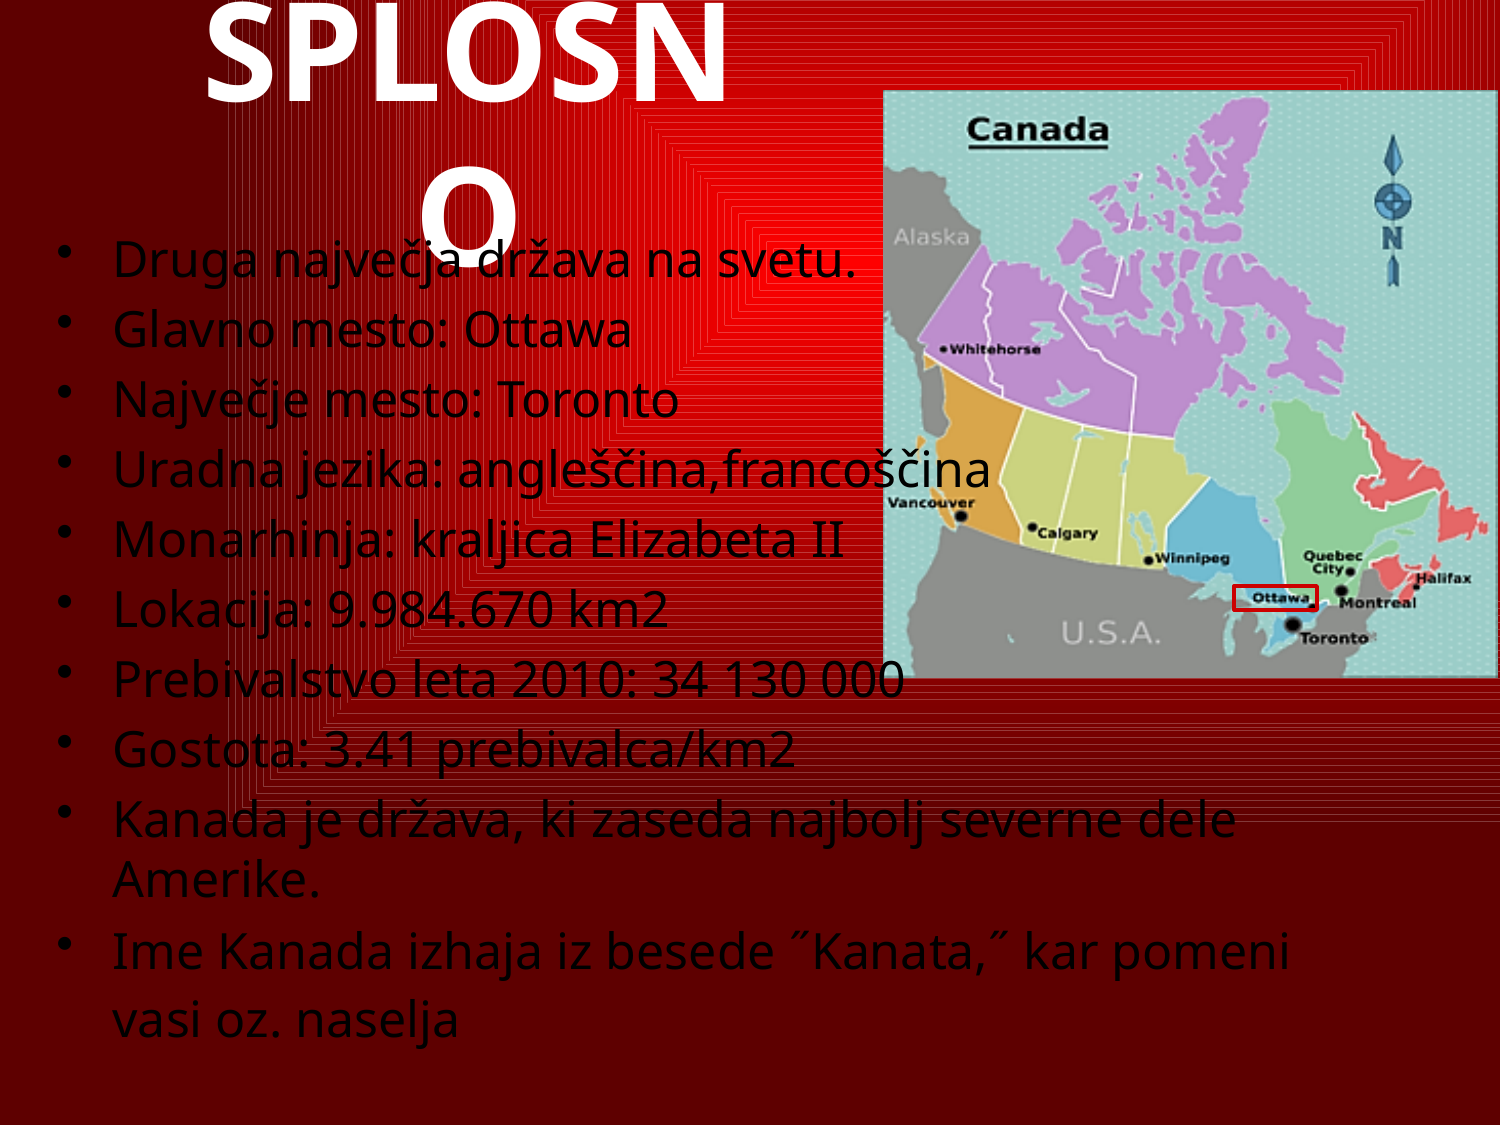

# SPLOŠNO
Druga največja država na svetu.
Glavno mesto: Ottawa
Največje mesto: Toronto
Uradna jezika: angleščina,francoščina
Monarhinja: kraljica Elizabeta II
Lokacija: 9.984.670 km2
Prebivalstvo leta 2010: 34 130 000
Gostota: 3.41 prebivalca/km2
Kanada je država, ki zaseda najbolj severne dele Amerike.
Ime Kanada izhaja iz besede ˝Kanata,˝ kar pomeni vasi oz. naselja